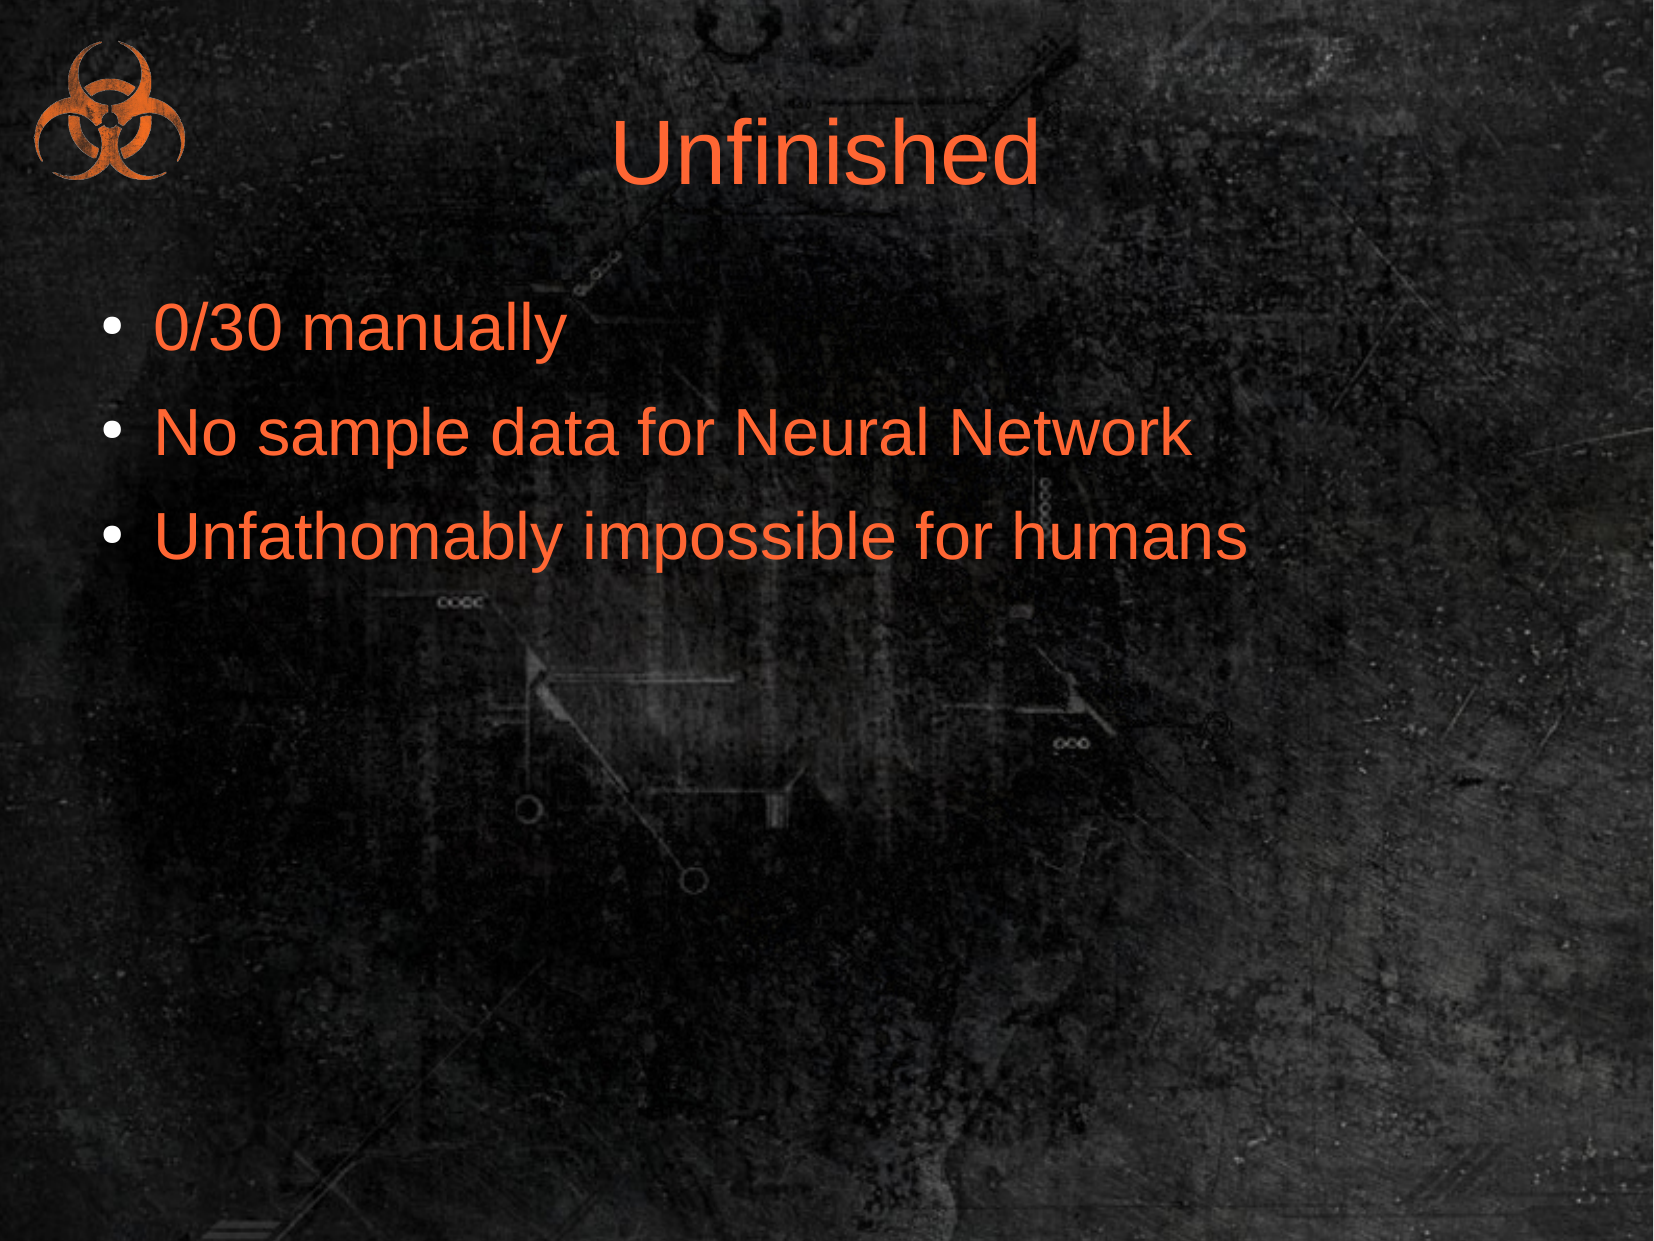

# Unfinished
0/30 manually
No sample data for Neural Network
Unfathomably impossible for humans